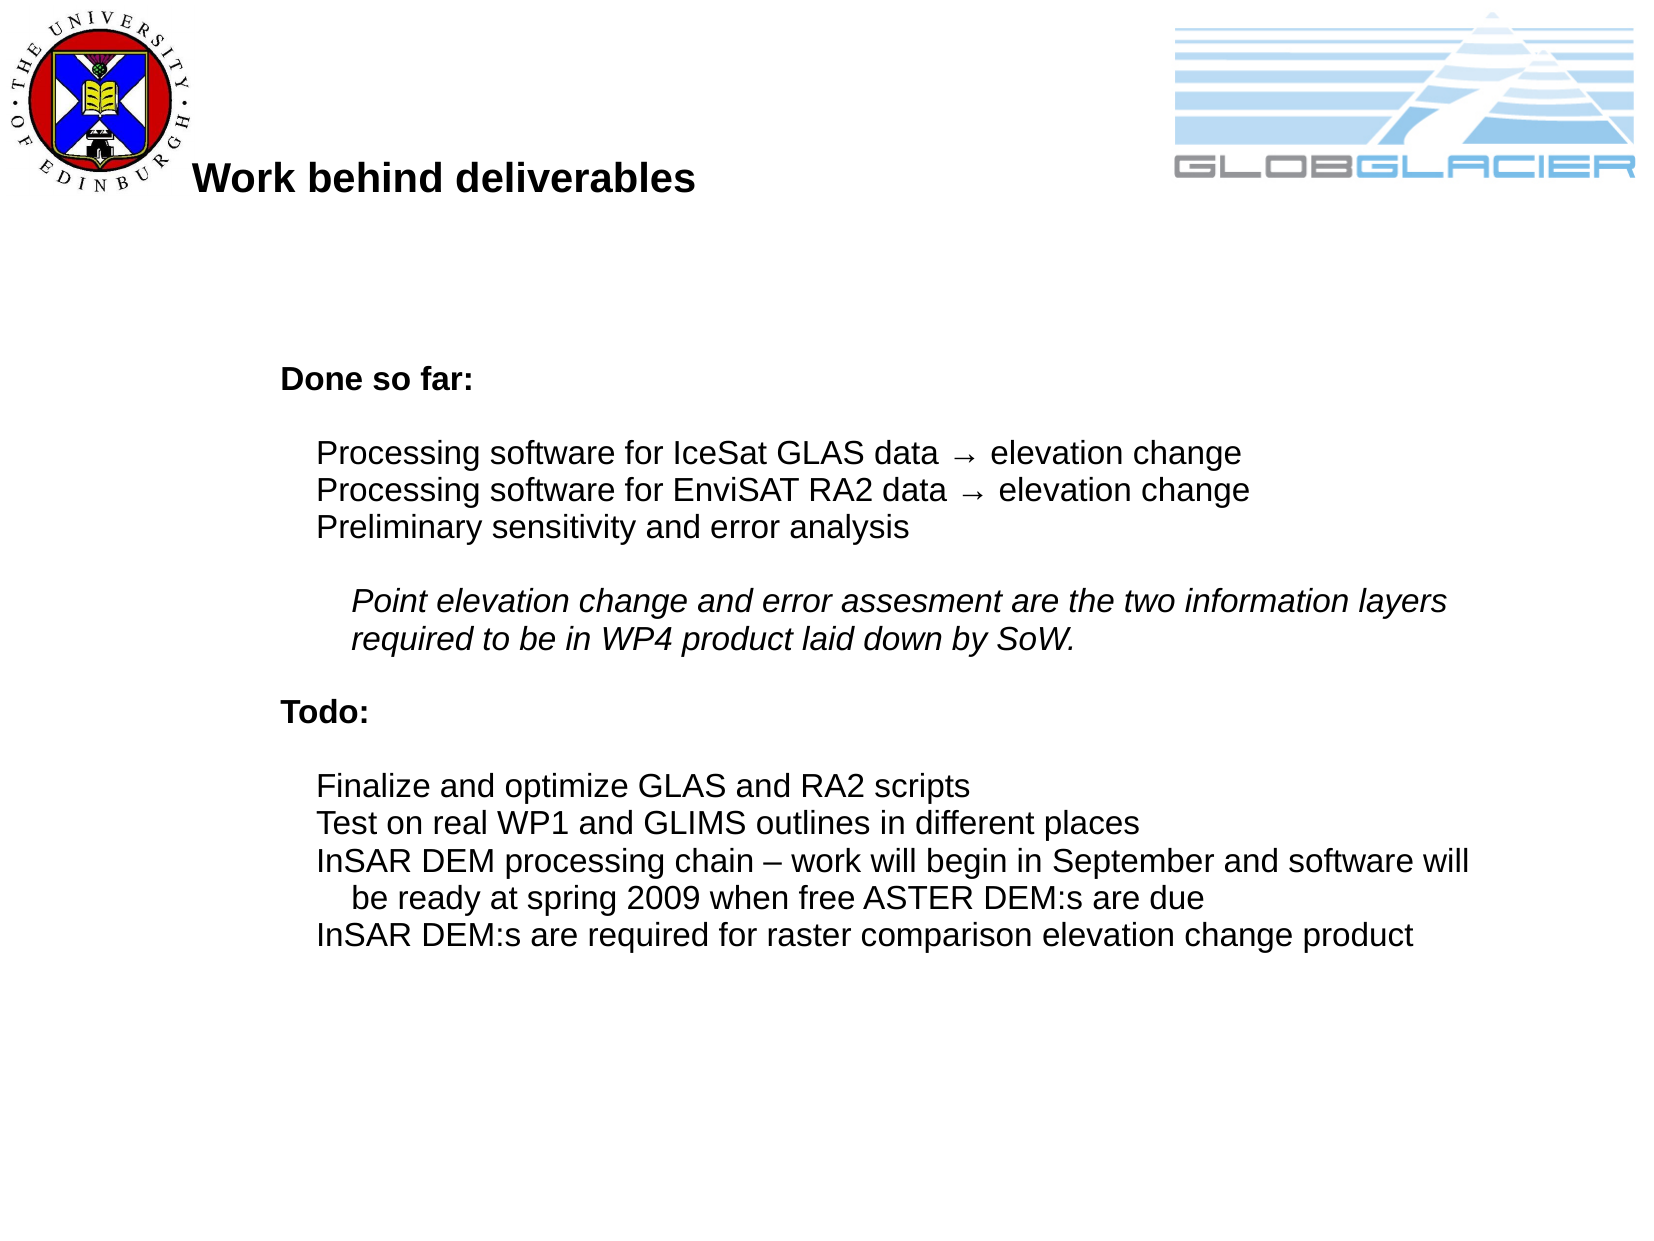

Work behind deliverables
Done so far:
Processing software for IceSat GLAS data → elevation change
Processing software for EnviSAT RA2 data → elevation change
Preliminary sensitivity and error analysis
Point elevation change and error assesment are the two information layers
required to be in WP4 product laid down by SoW.
Todo:
Finalize and optimize GLAS and RA2 scripts
Test on real WP1 and GLIMS outlines in different places
InSAR DEM processing chain – work will begin in September and software will
be ready at spring 2009 when free ASTER DEM:s are due
InSAR DEM:s are required for raster comparison elevation change product